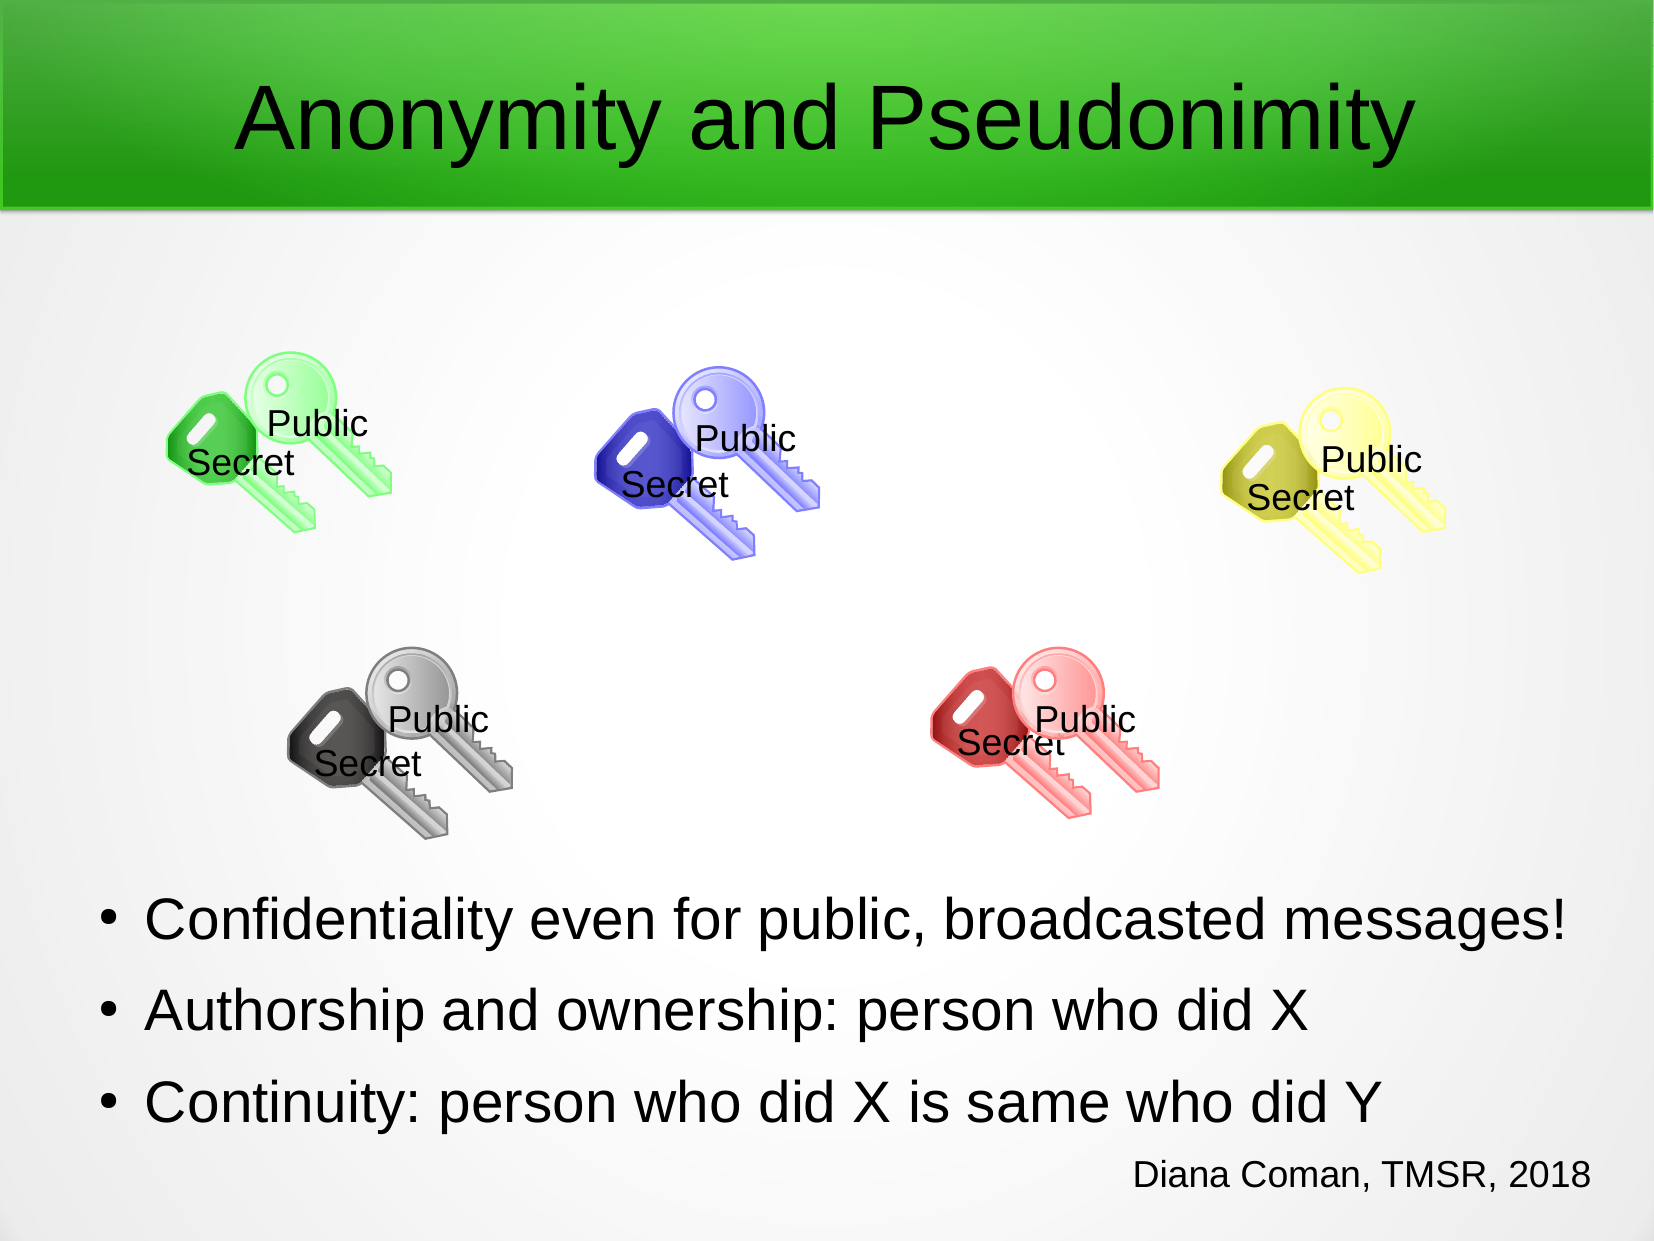

# Anonymity and Pseudonimity
Public
Public
Public
Secret
Secret
Secret
Public
Public
Secret
Secret
Confidentiality even for public, broadcasted messages!
Authorship and ownership: person who did X
Continuity: person who did X is same who did Y
Diana Coman, TMSR, 2018